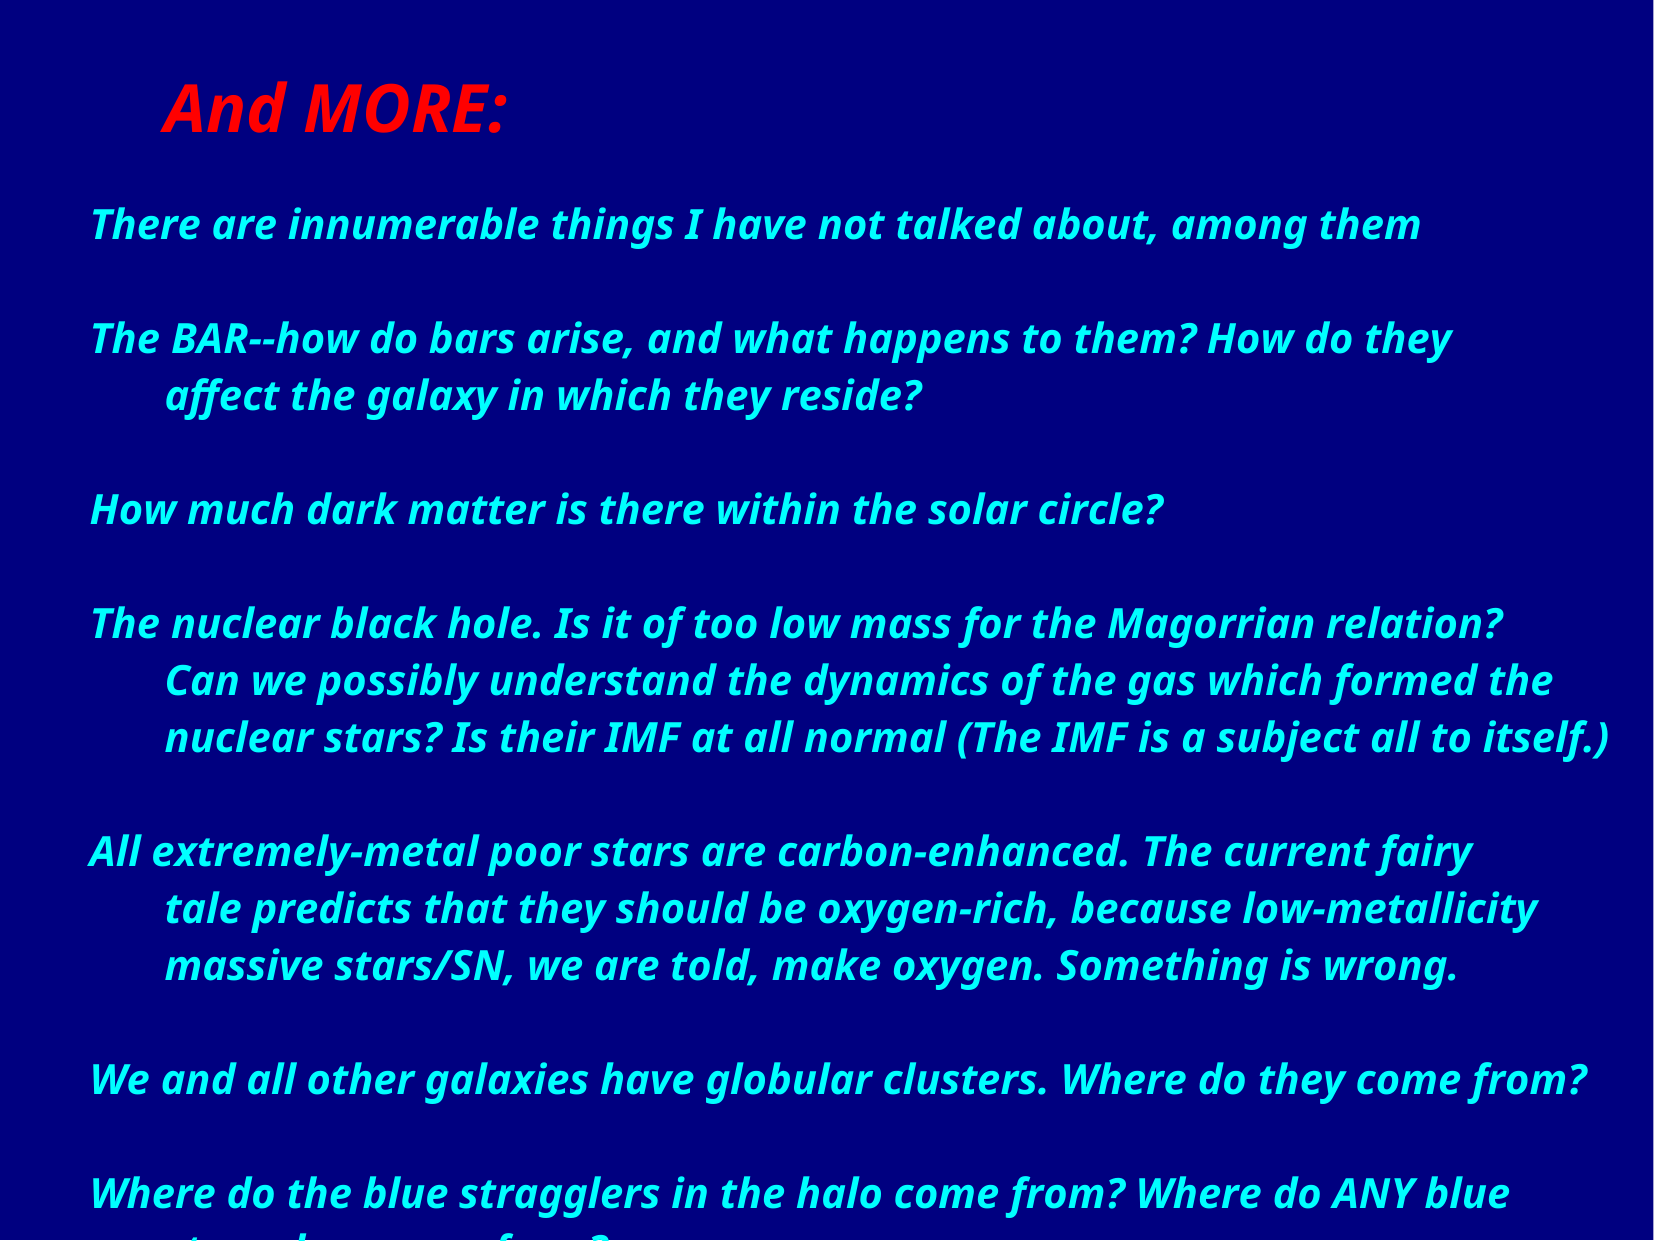

And MORE:
There are innumerable things I have not talked about, among them
The BAR--how do bars arise, and what happens to them? How do they
	affect the galaxy in which they reside?
How much dark matter is there within the solar circle?
The nuclear black hole. Is it of too low mass for the Magorrian relation?
	Can we possibly understand the dynamics of the gas which formed the
	nuclear stars? Is their IMF at all normal (The IMF is a subject all to itself.)
All extremely-metal poor stars are carbon-enhanced. The current fairy
	tale predicts that they should be oxygen-rich, because low-metallicity
	massive stars/SN, we are told, make oxygen. Something is wrong.
We and all other galaxies have globular clusters. Where do they come from?
Where do the blue stragglers in the halo come from? Where do ANY blue
	stragglers come from?